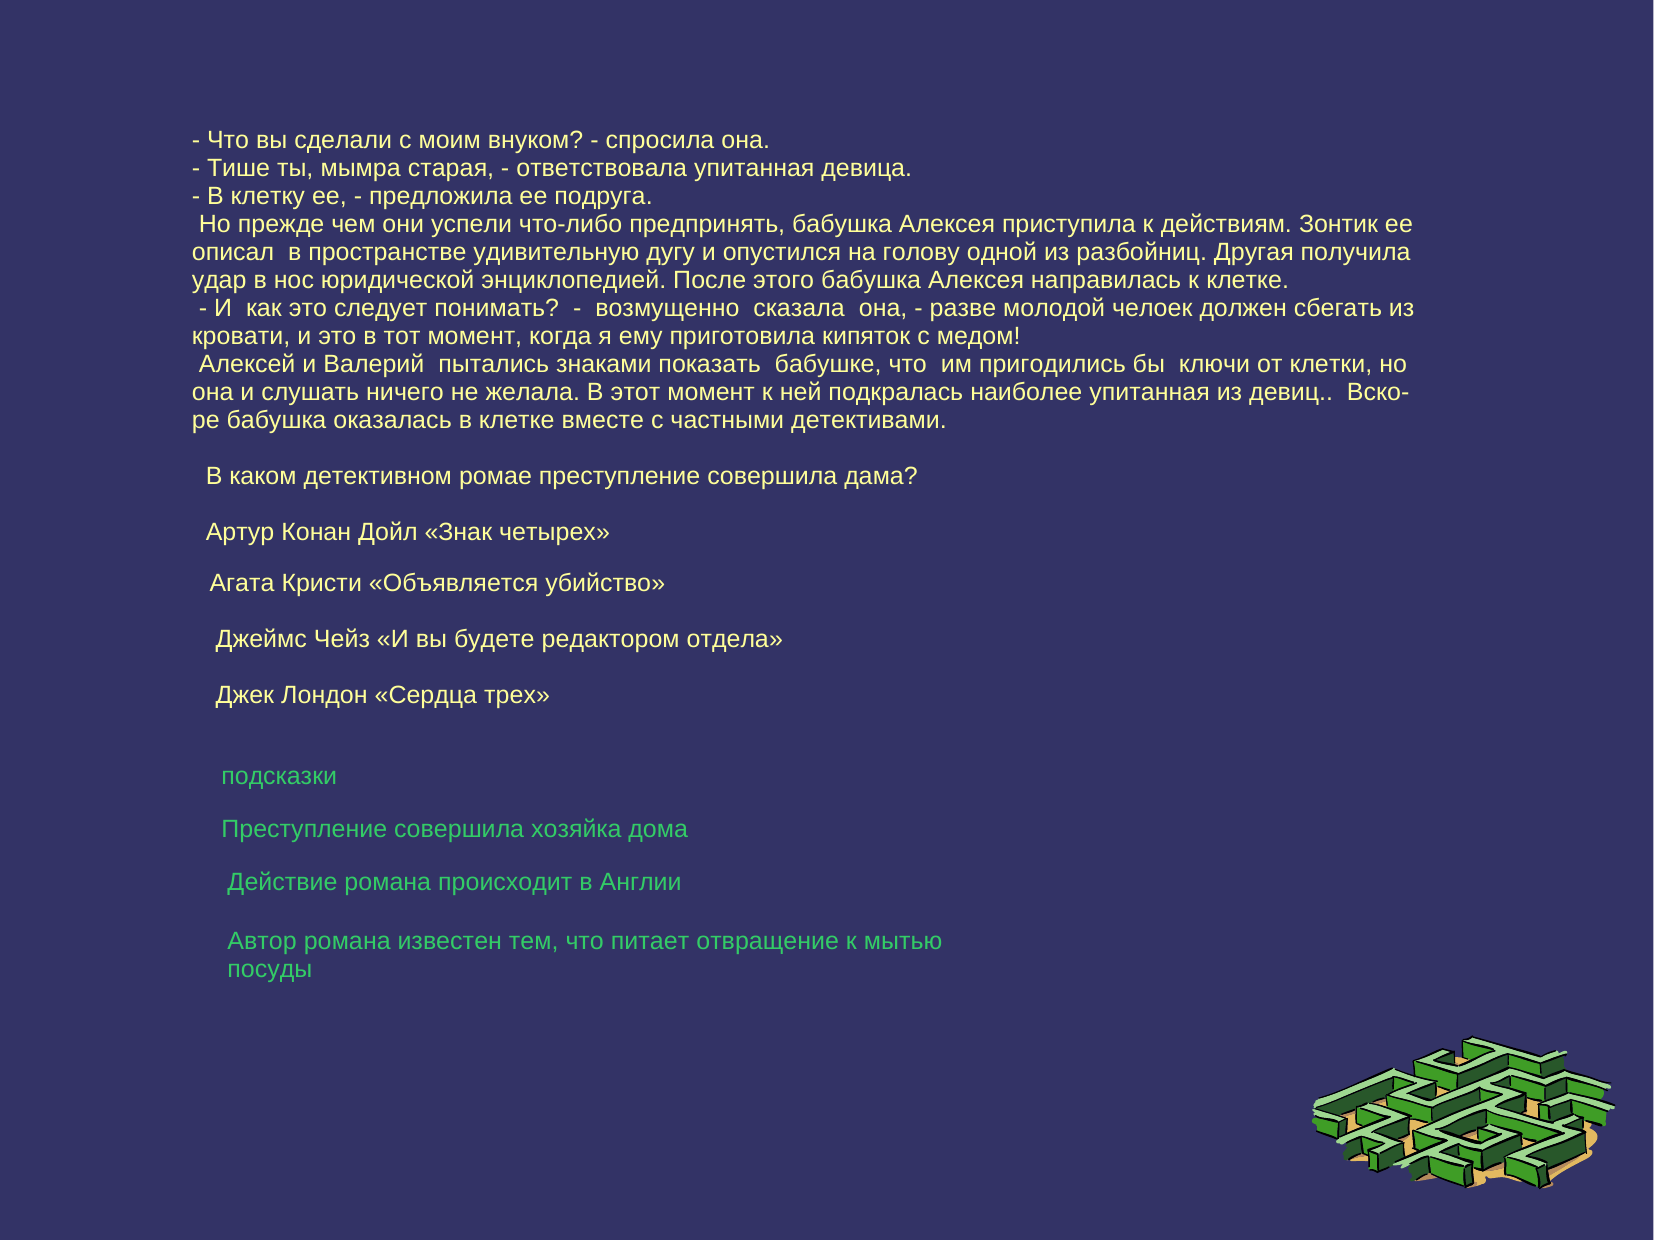

- Что вы сделали с моим внуком? - спросила она.
- Тише ты, мымра старая, - ответствовала упитанная девица.
- В клетку ее, - предложила ее подруга.
 Но прежде чем они успели что-либо предпринять, бабушка Алексея приступила к действиям. Зонтик ее описал в пространстве удивительную дугу и опустился на голову одной из разбойниц. Другая получила удар в нос юридической энциклопедией. После этого бабушка Алексея направилась к клетке.
 - И как это следует понимать? - возмущенно сказала она, - разве молодой челоек должен сбегать из кровати, и это в тот момент, когда я ему приготовила кипяток с медом!
 Алексей и Валерий пытались знаками показать бабушке, что им пригодились бы ключи от клетки, но
она и слушать ничего не желала. В этот момент к ней подкралась наиболее упитанная из девиц.. Вско-
ре бабушка оказалась в клетке вместе с частными детективами.
 В каком детективном ромае преступление совершила дама?
 Артур Конан Дойл «Знак четырех»
Агата Кристи «Объявляется убийство»
Джеймс Чейз «И вы будете редактором отдела»
Джек Лондон «Сердца трех»
подсказки
Преступление совершила хозяйка дома
Действие романа происходит в Англии
Автор романа известен тем, что питает отвращение к мытью посуды